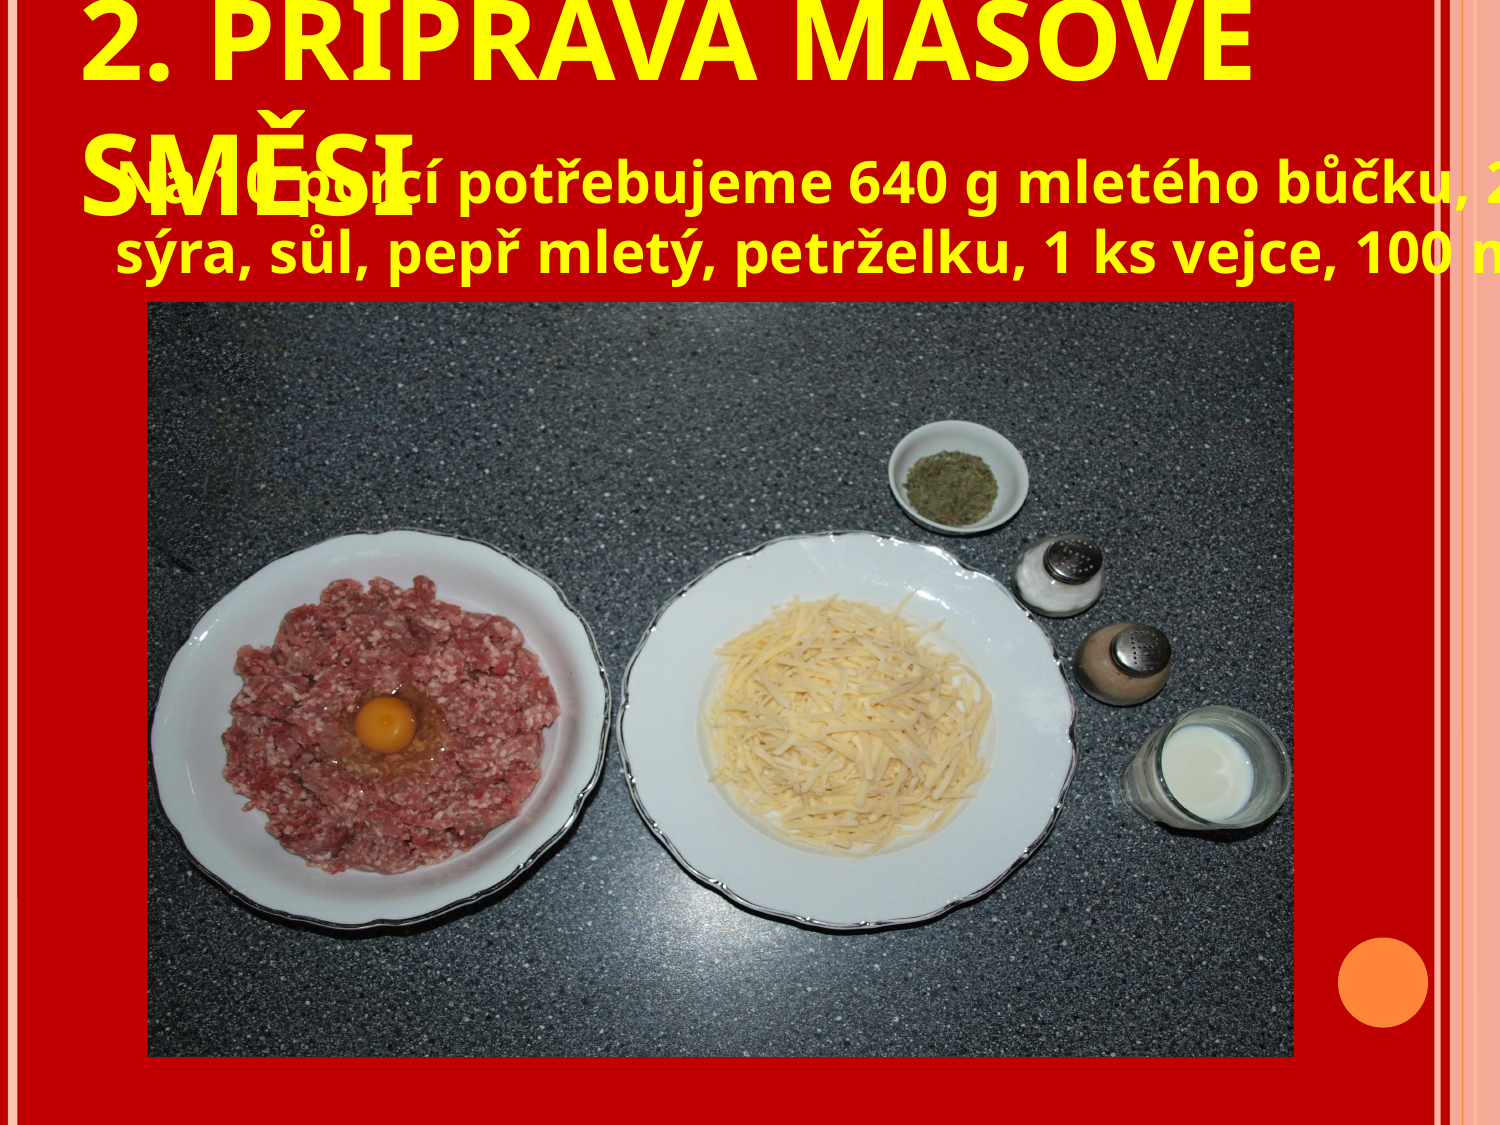

# 2. Příprava masové směsi
Na 10 porcí potřebujeme 640 g mletého bůčku, 200 g nastrouhaného tvrdého
sýra, sůl, pepř mletý, petrželku, 1 ks vejce, 100 ml mléka.